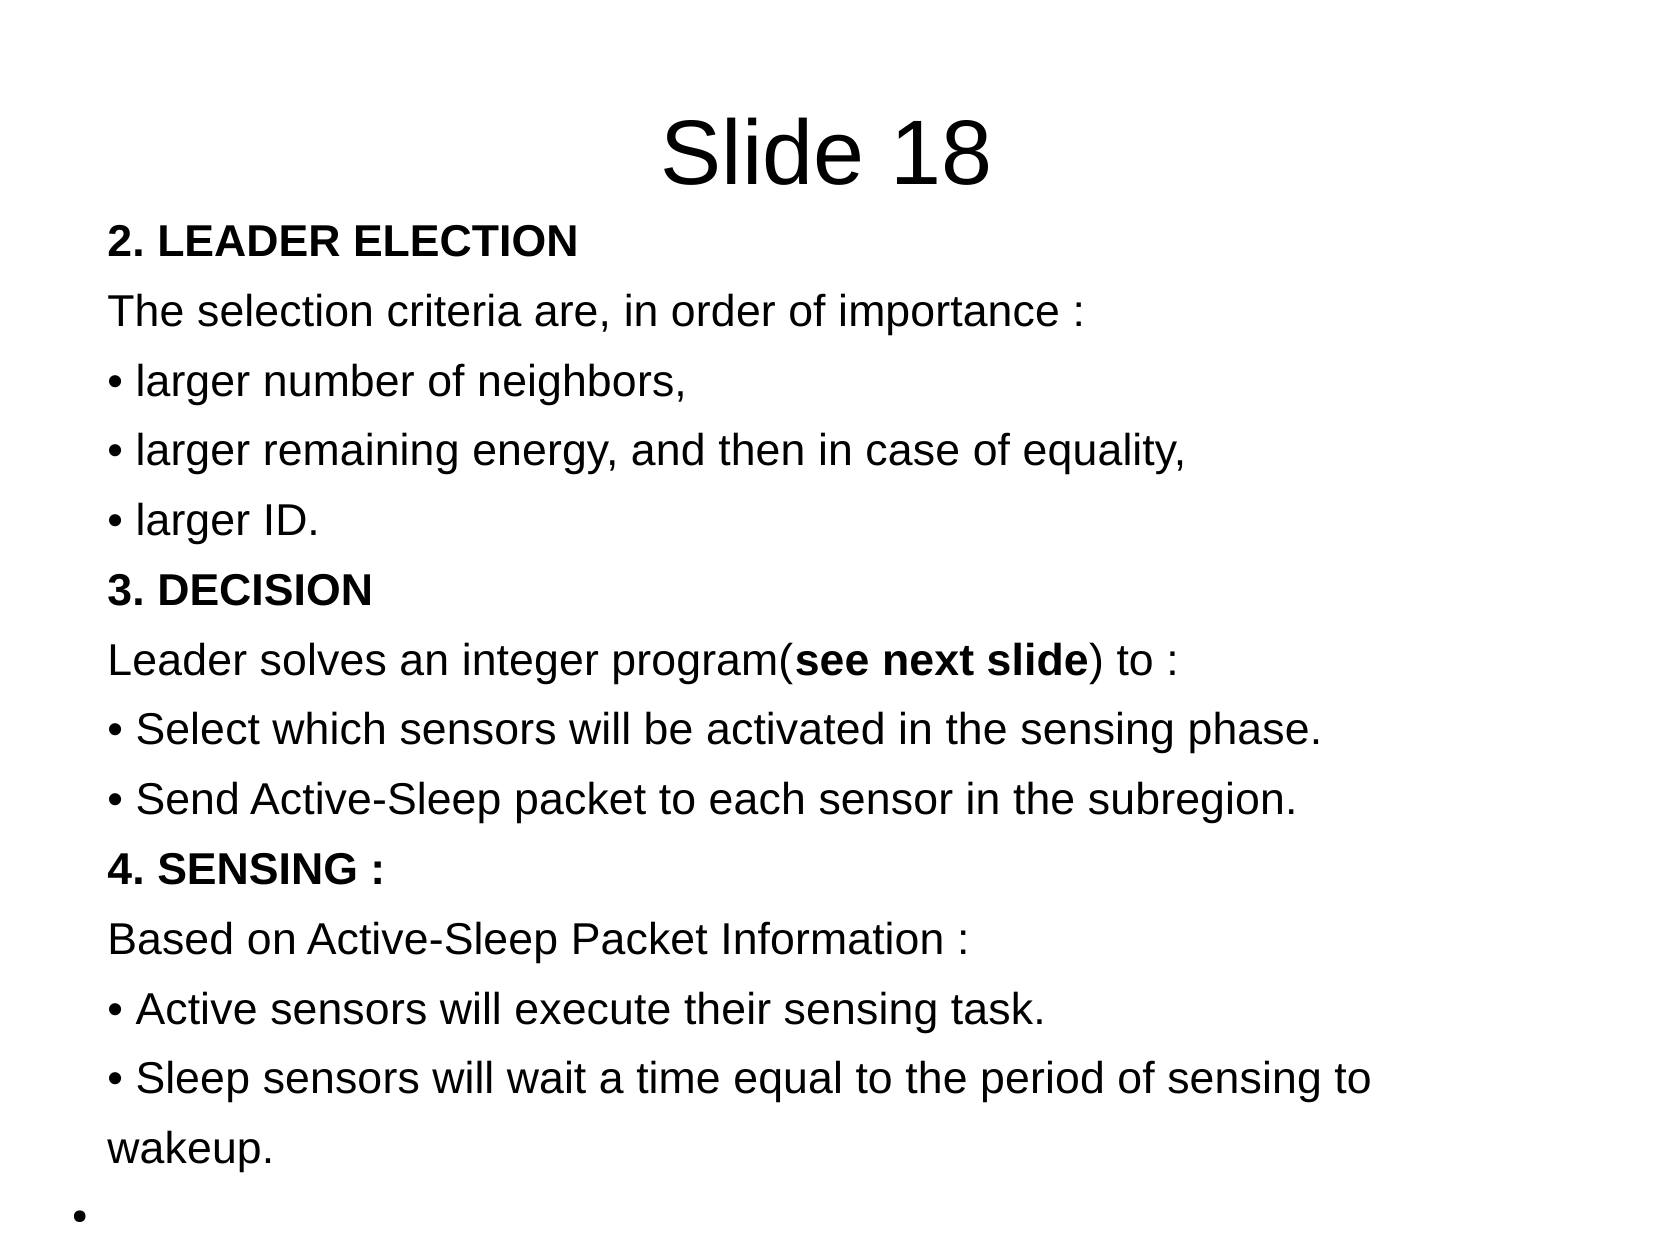

# Slide 18
2. LEADER ELECTION
The selection criteria are, in order of importance :
• larger number of neighbors,
• larger remaining energy, and then in case of equality,
• larger ID.
3. DECISION
Leader solves an integer program(see next slide) to :
• Select which sensors will be activated in the sensing phase.
• Send Active-Sleep packet to each sensor in the subregion.
4. SENSING :
Based on Active-Sleep Packet Information :
• Active sensors will execute their sensing task.
• Sleep sensors will wait a time equal to the period of sensing to
wakeup.